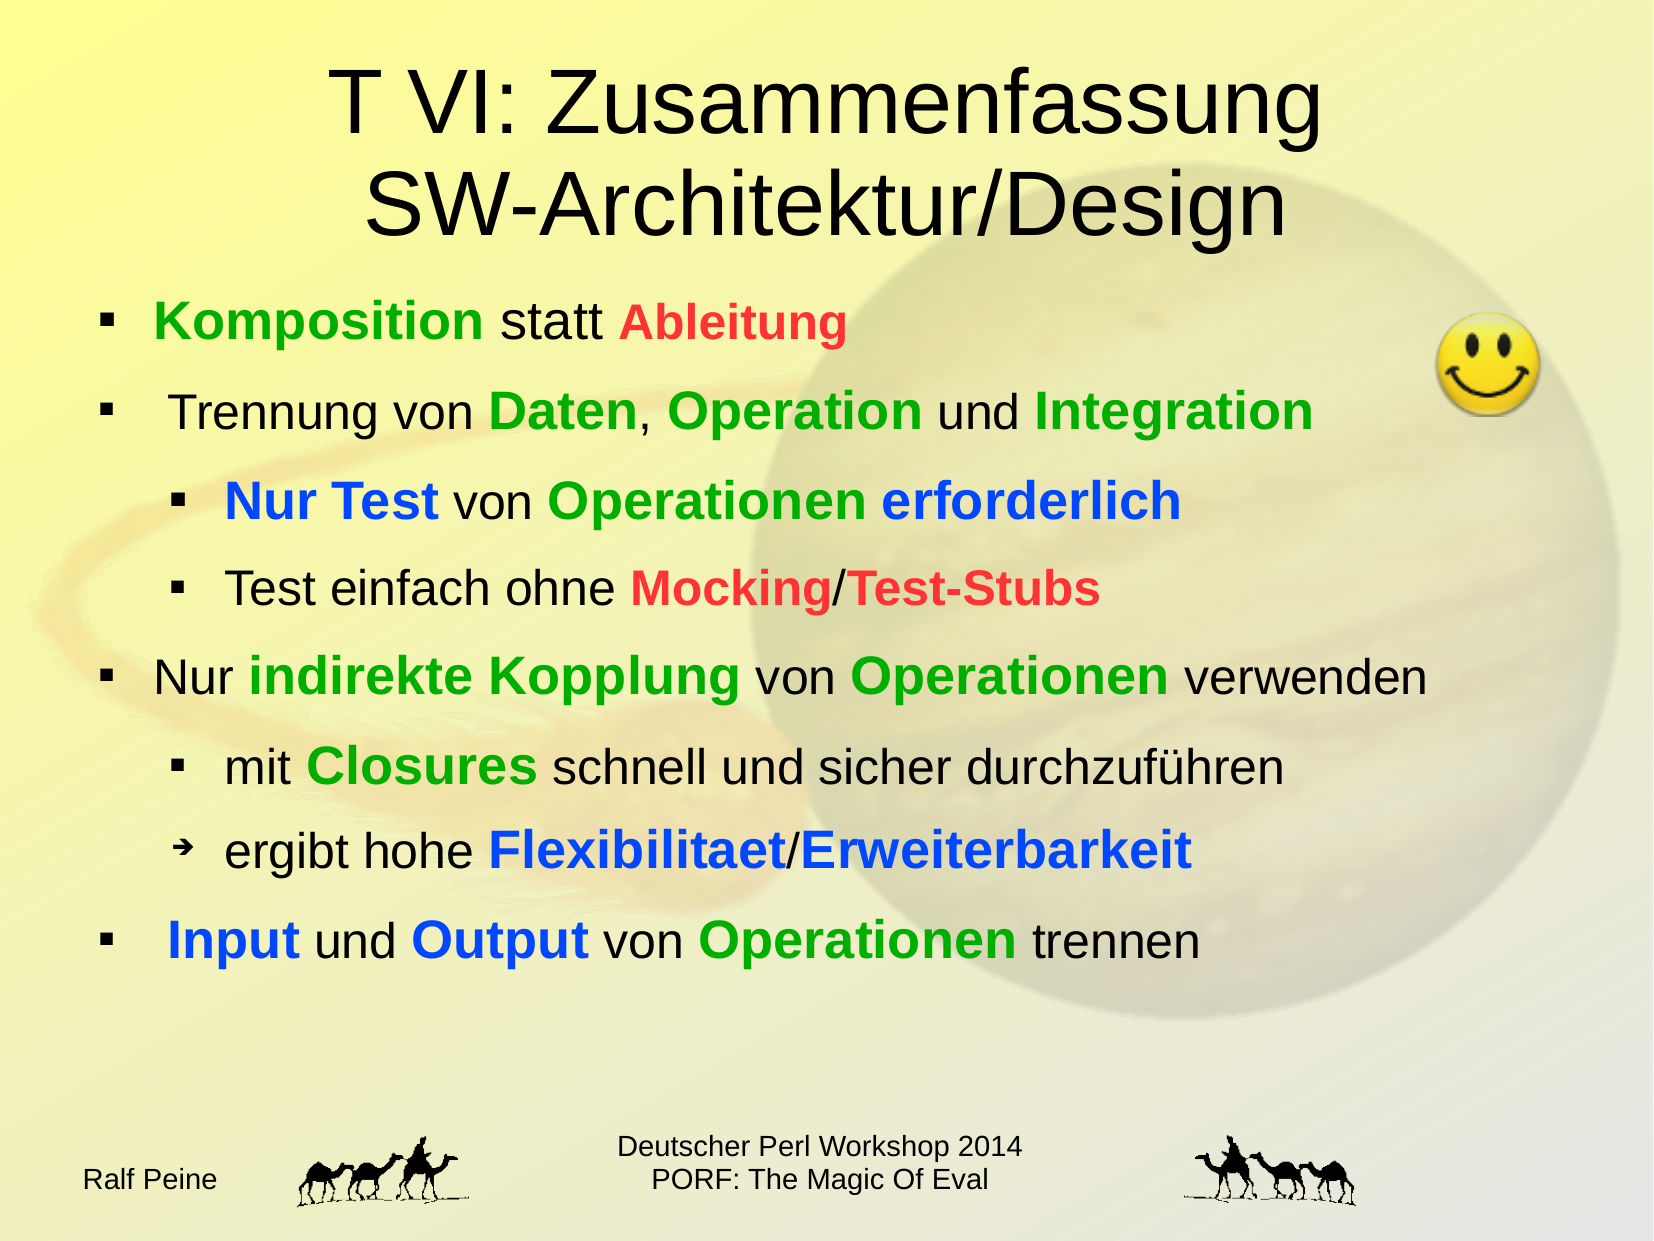

# T VI: Zusammenfassung SW-Architektur/Design
Komposition statt Ableitung
 Trennung von Daten, Operation und Integration
Nur Test von Operationen erforderlich
Test einfach ohne Mocking/Test-Stubs
Nur indirekte Kopplung von Operationen verwenden
mit Closures schnell und sicher durchzuführen
ergibt hohe Flexibilitaet/Erweiterbarkeit
 Input und Output von Operationen trennen